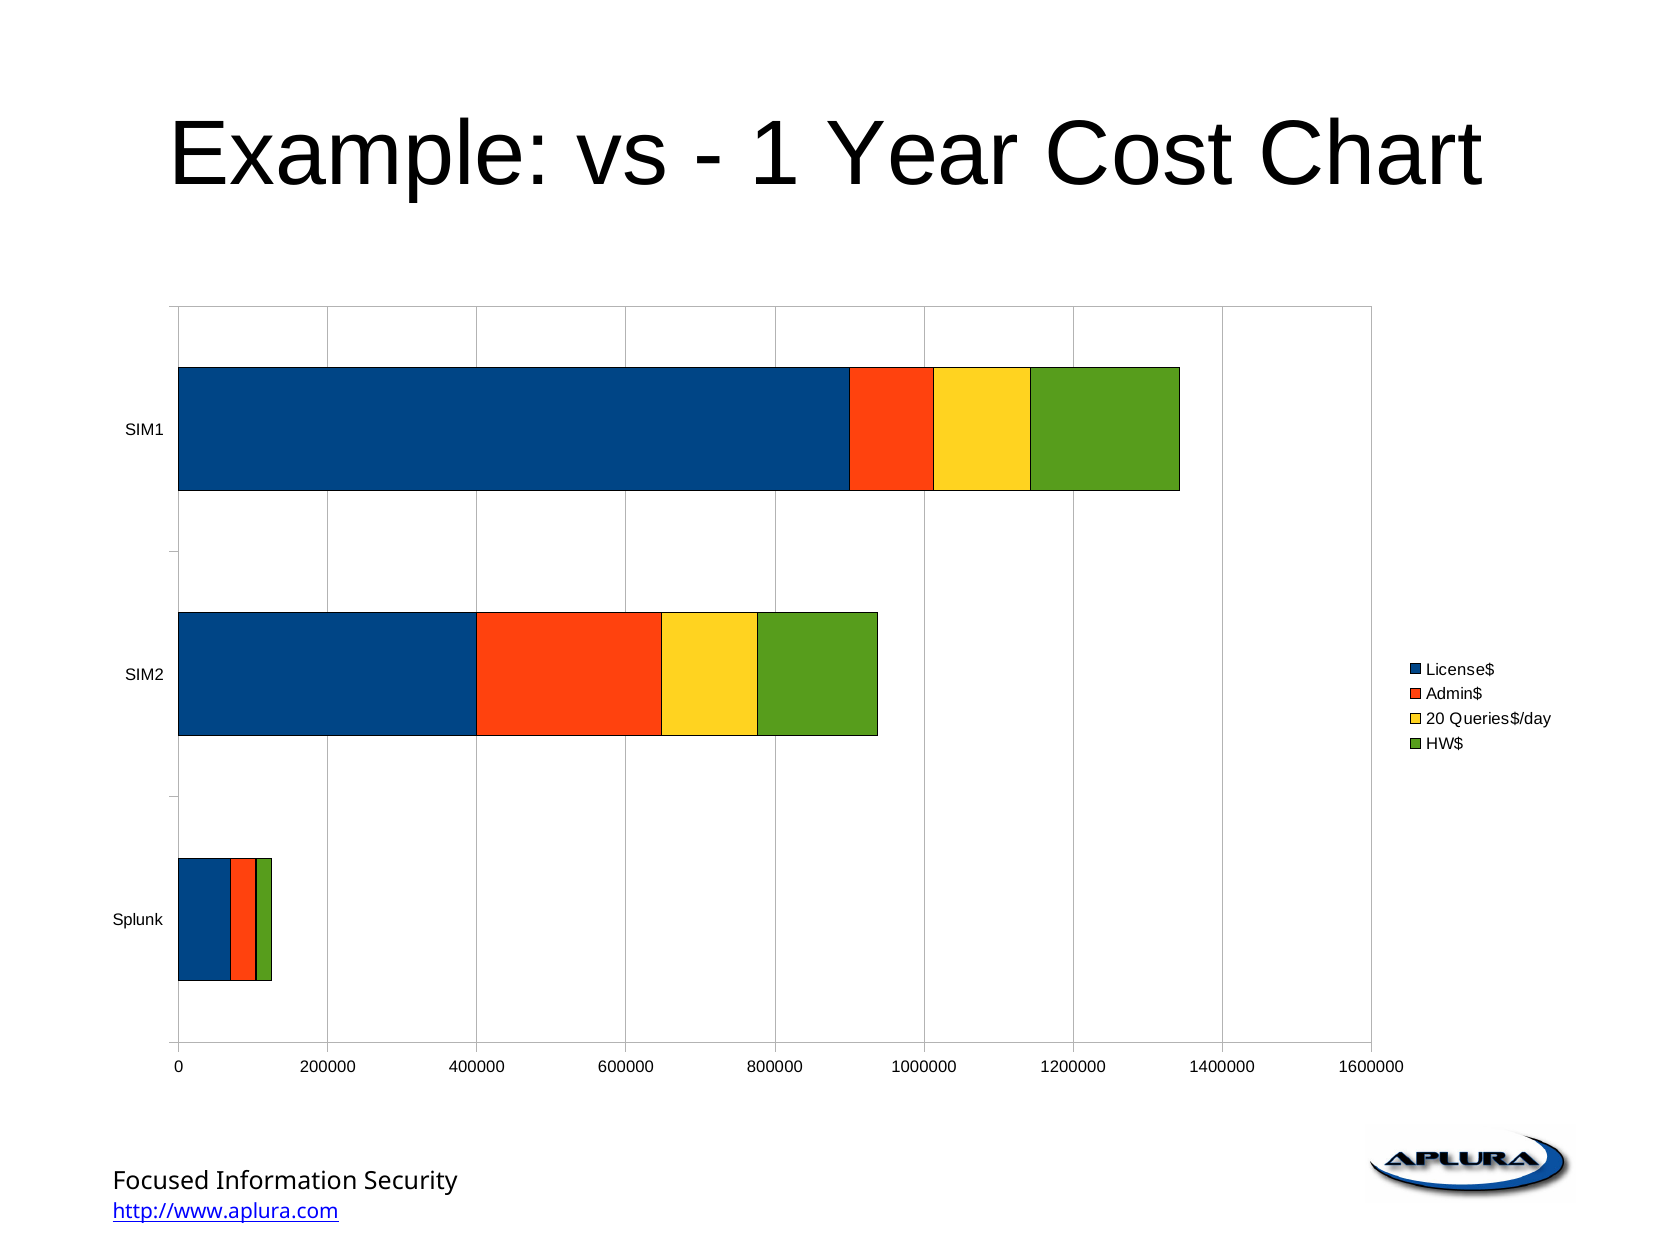

# Example: vs - 1 Year Cost Chart
### Chart
| Category | License$ | Admin$ | 20 Queries$/day | HW$ |
|---|---|---|---|---|
| SIM1 | 900000.0 | 113100.0 | 130000.0 | 200000.0 |
| SIM2 | 400000.0 | 247000.0 | 130000.0 | 160000.0 |
| Splunk | 70000.0 | 32500.0 | 2150.0 | 20000.0 |